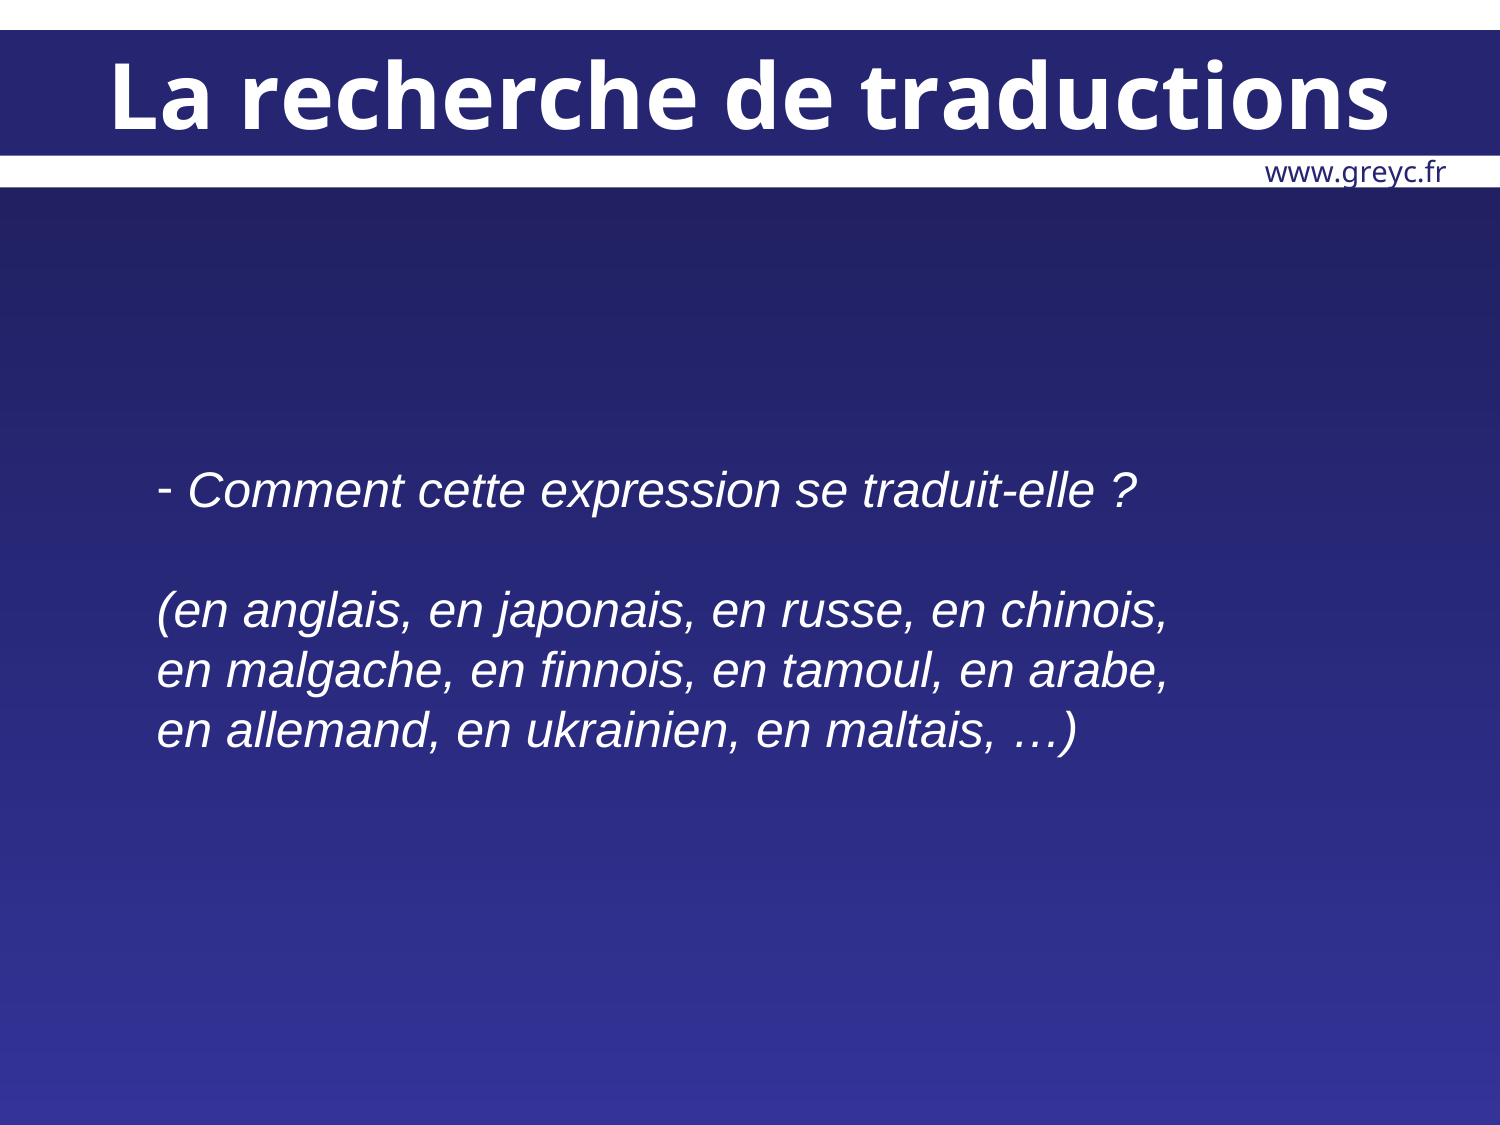

La recherche de traductions
www.greyc.fr
 Comment cette expression se traduit-elle ?
(en anglais, en japonais, en russe, en chinois,
en malgache, en finnois, en tamoul, en arabe,
en allemand, en ukrainien, en maltais, …)